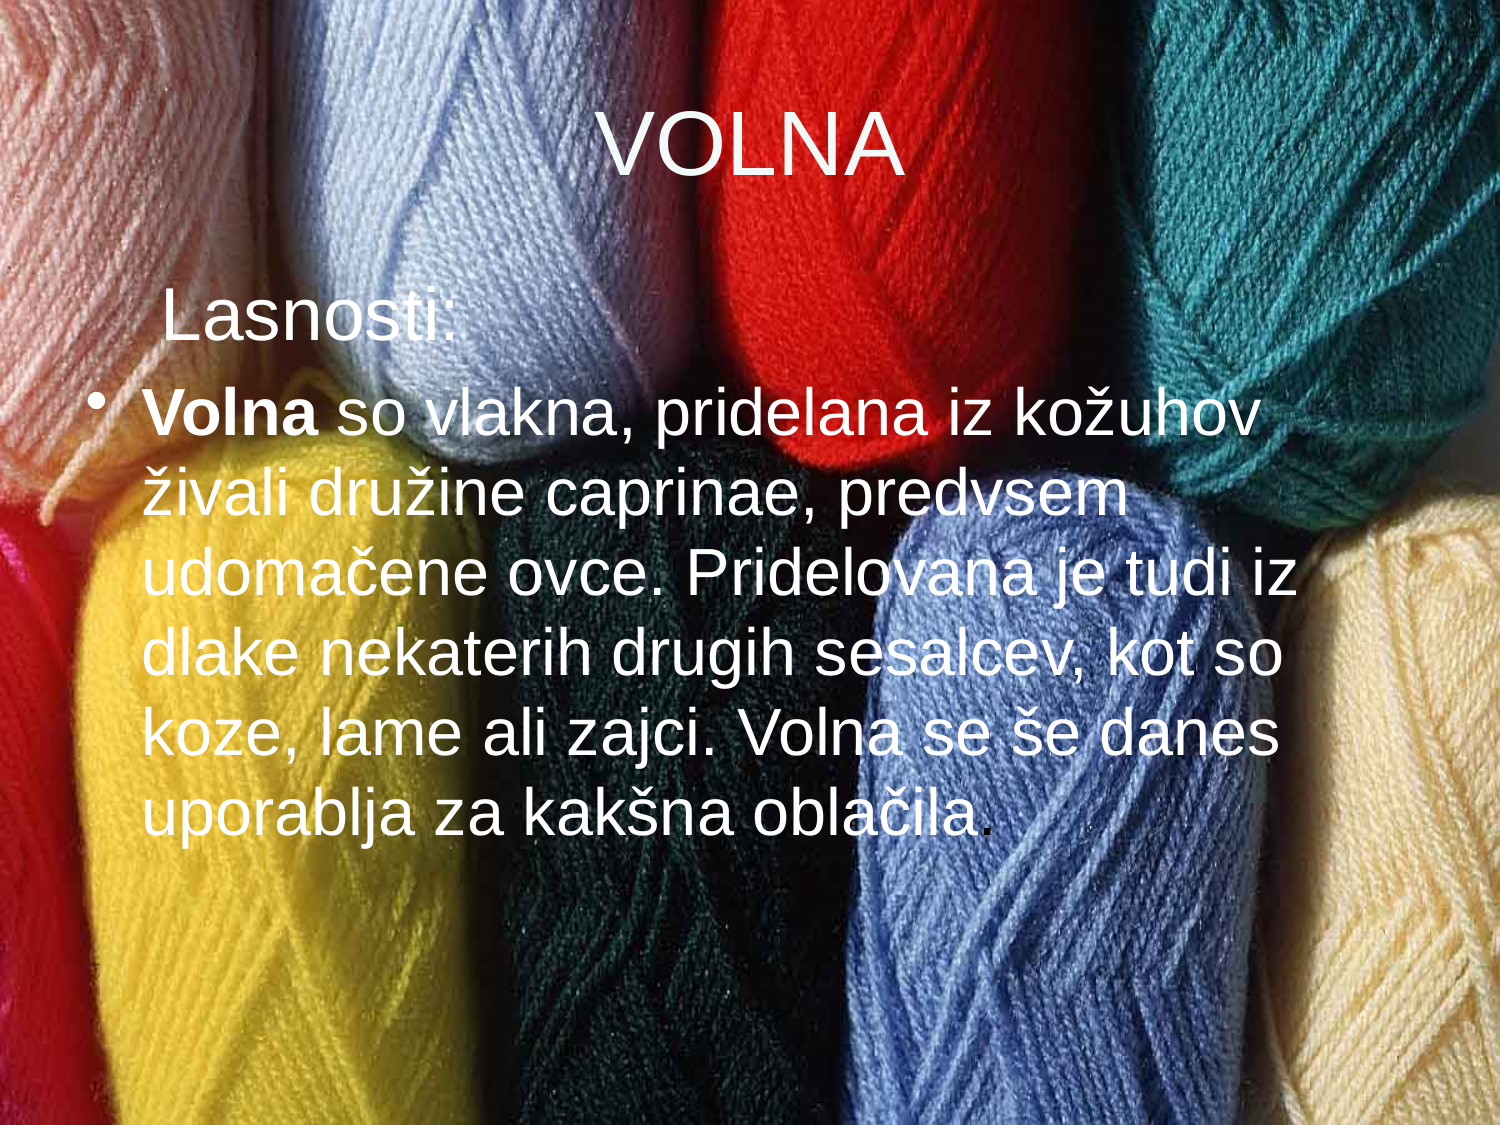

# VOLNA
Lasnosti:
Volna so vlakna, pridelana iz kožuhov živali družine caprinae, predvsem udomačene ovce. Pridelovana je tudi iz dlake nekaterih drugih sesalcev, kot so koze, lame ali zajci. Volna se še danes uporablja za kakšna oblačila.